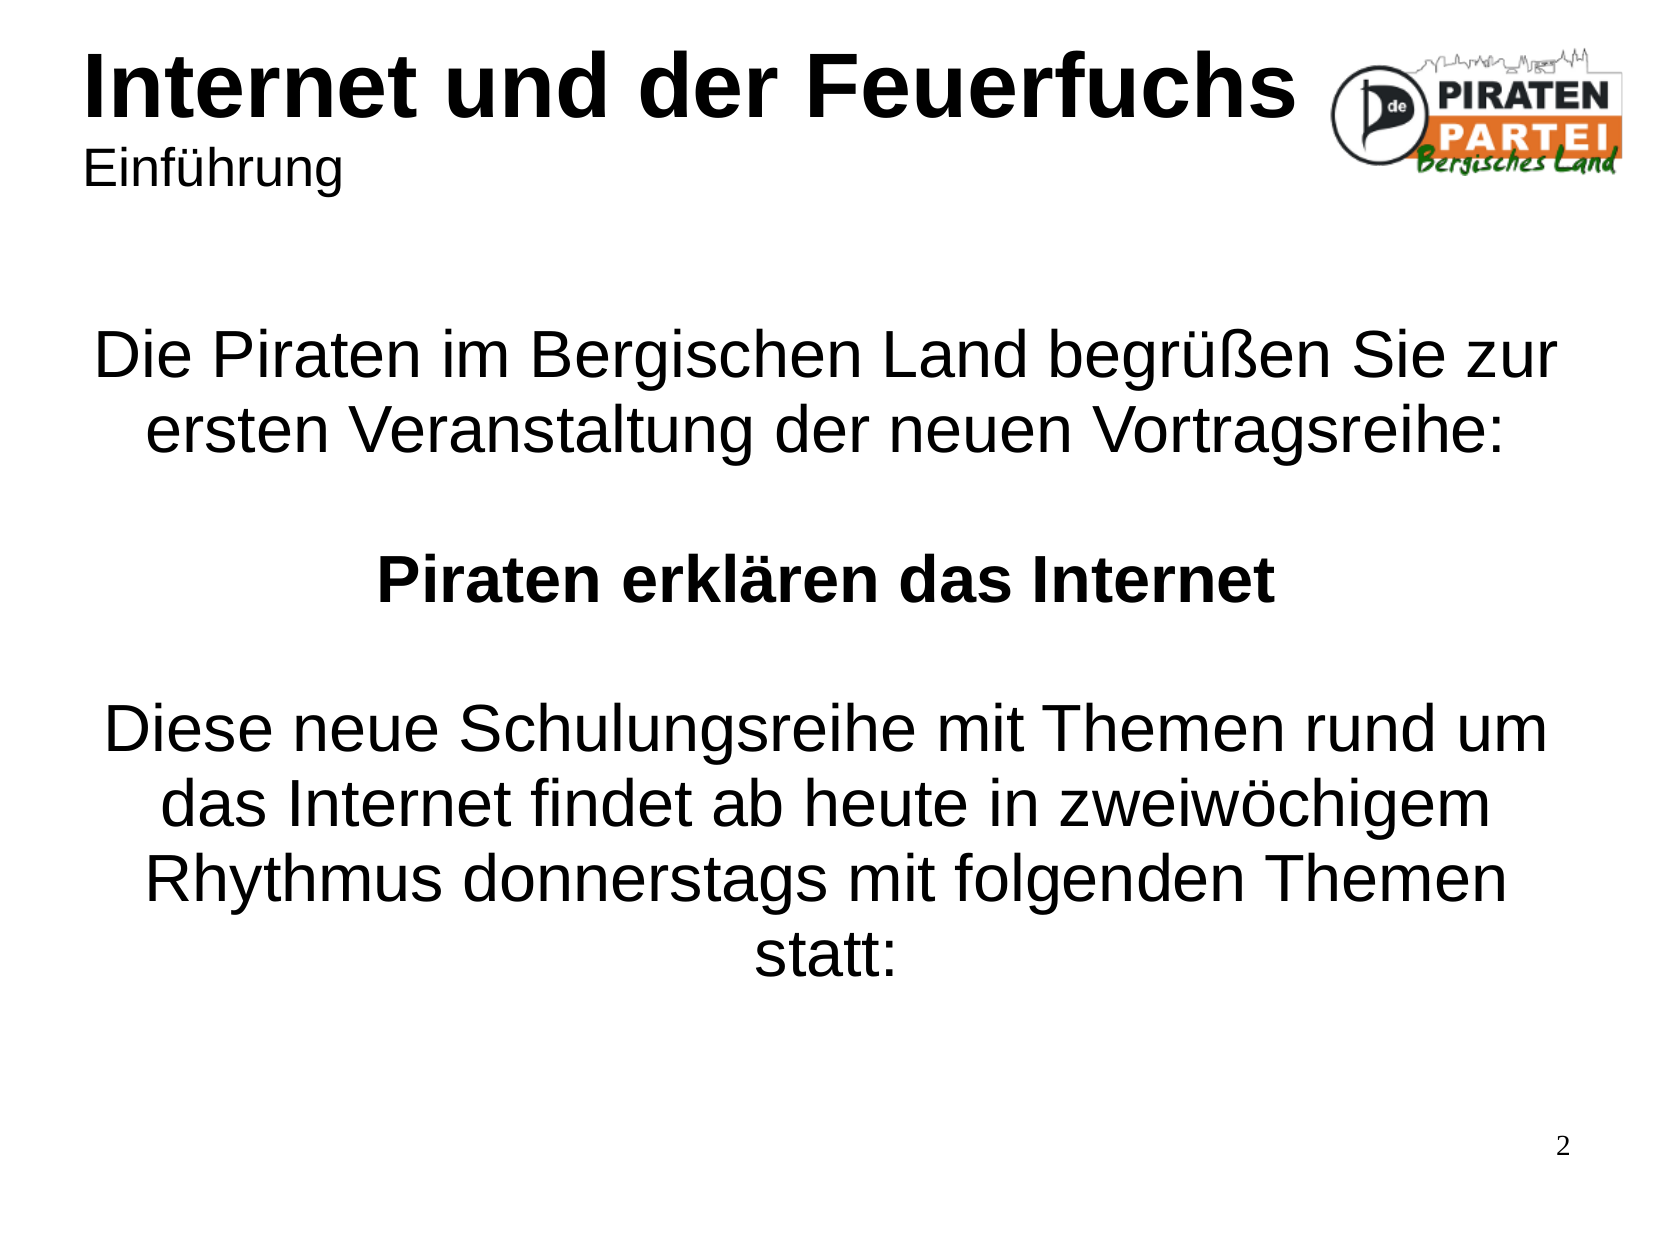

# Internet und der Feuerfuchs Einführung
Die Piraten im Bergischen Land begrüßen Sie zur ersten Veranstaltung der neuen Vortragsreihe:
Piraten erklären das Internet
Diese neue Schulungsreihe mit Themen rund um das Internet findet ab heute in zweiwöchigem Rhythmus donnerstags mit folgenden Themen statt:
2